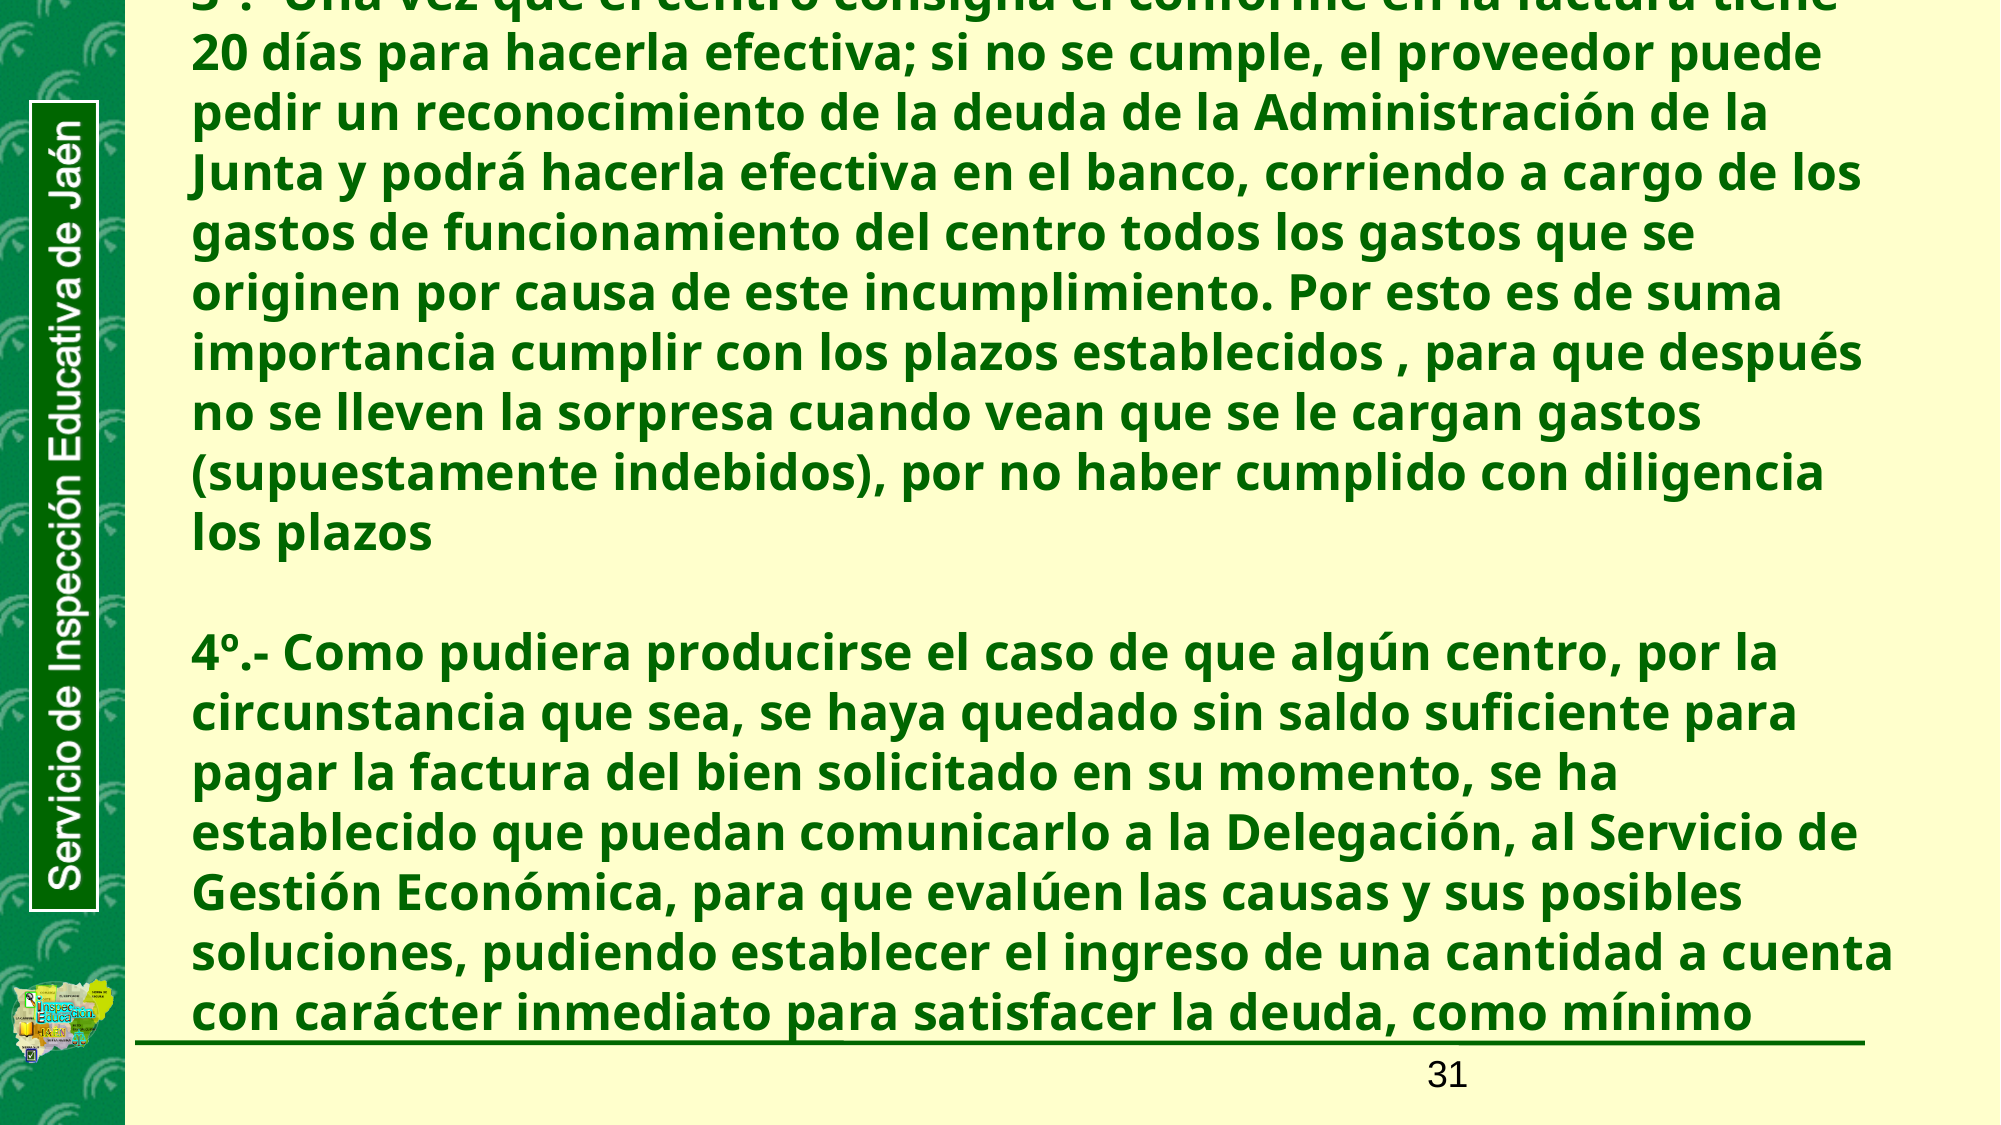

3º.- Una vez que el centro consigna el conforme en la factura tiene 20 días para hacerla efectiva; si no se cumple, el proveedor puede pedir un reconocimiento de la deuda de la Administración de la Junta y podrá hacerla efectiva en el banco, corriendo a cargo de los gastos de funcionamiento del centro todos los gastos que se originen por causa de este incumplimiento. Por esto es de suma importancia cumplir con los plazos establecidos , para que después no se lleven la sorpresa cuando vean que se le cargan gastos (supuestamente indebidos), por no haber cumplido con diligencia los plazos
4º.- Como pudiera producirse el caso de que algún centro, por la circunstancia que sea, se haya quedado sin saldo suficiente para pagar la factura del bien solicitado en su momento, se ha establecido que puedan comunicarlo a la Delegación, al Servicio de Gestión Económica, para que evalúen las causas y sus posibles soluciones, pudiendo establecer el ingreso de una cantidad a cuenta con carácter inmediato para satisfacer la deuda, como mínimo